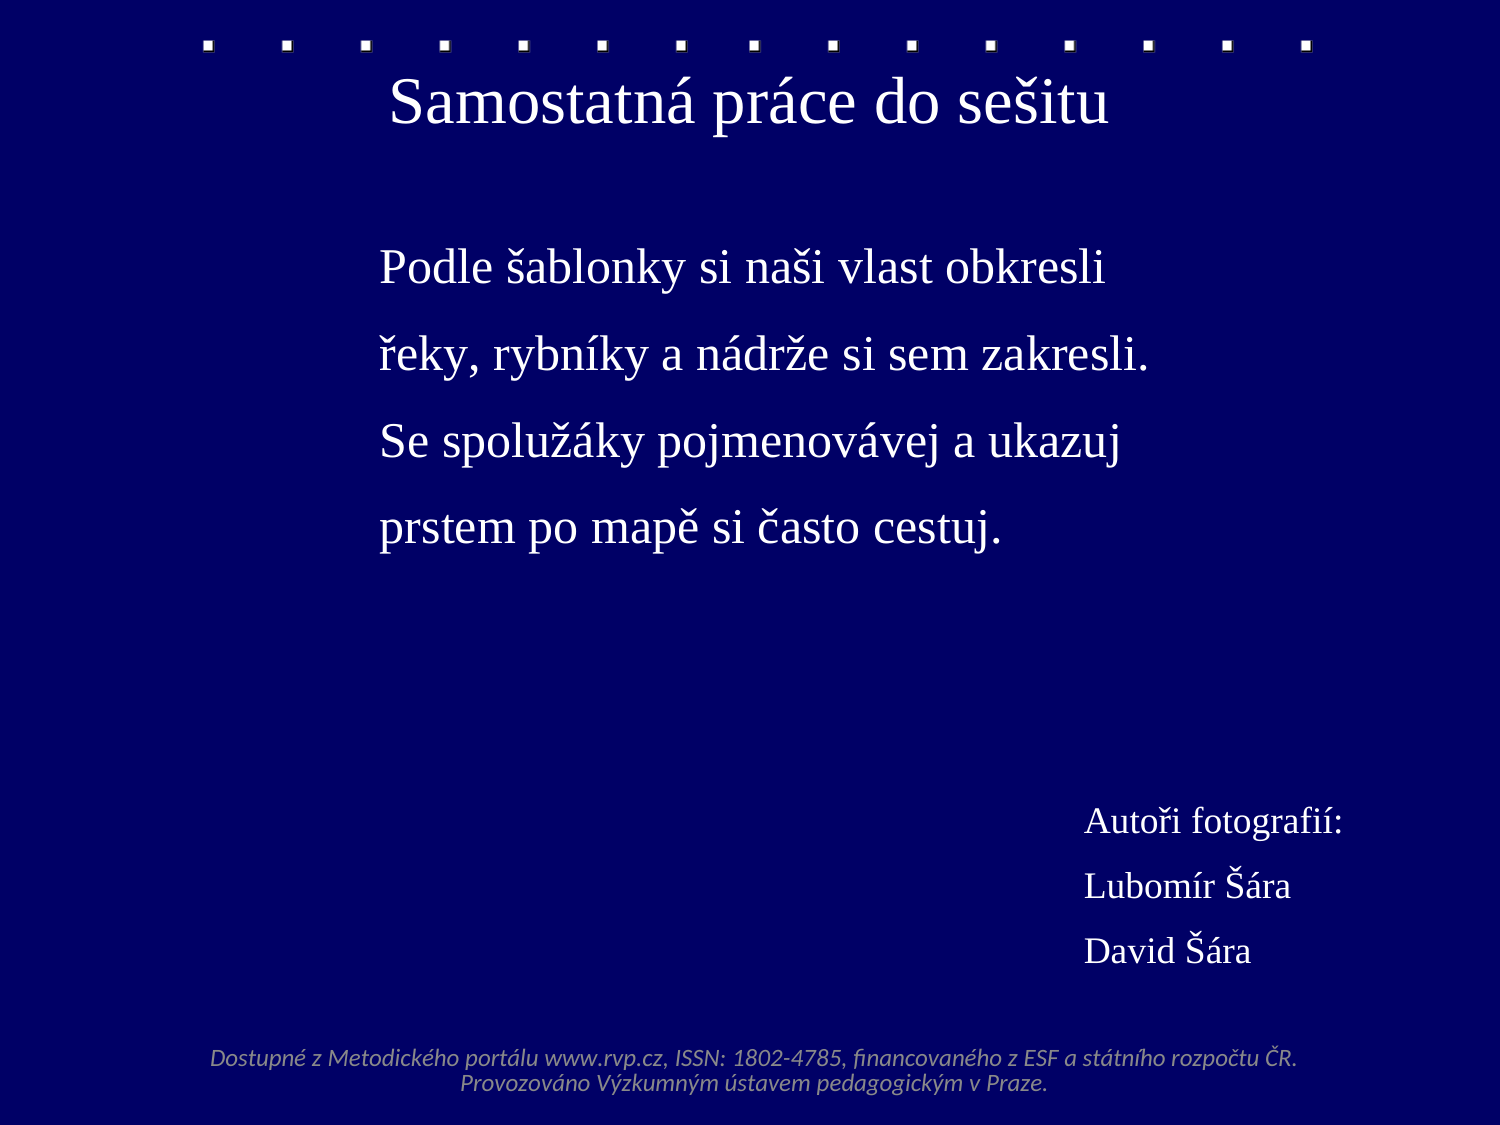

# Samostatná práce do sešitu
Podle šablonky si naši vlast obkresli
řeky, rybníky a nádrže si sem zakresli.
Se spolužáky pojmenovávej a ukazuj
prstem po mapě si často cestuj.
Autoři fotografií:
Lubomír Šára
David Šára